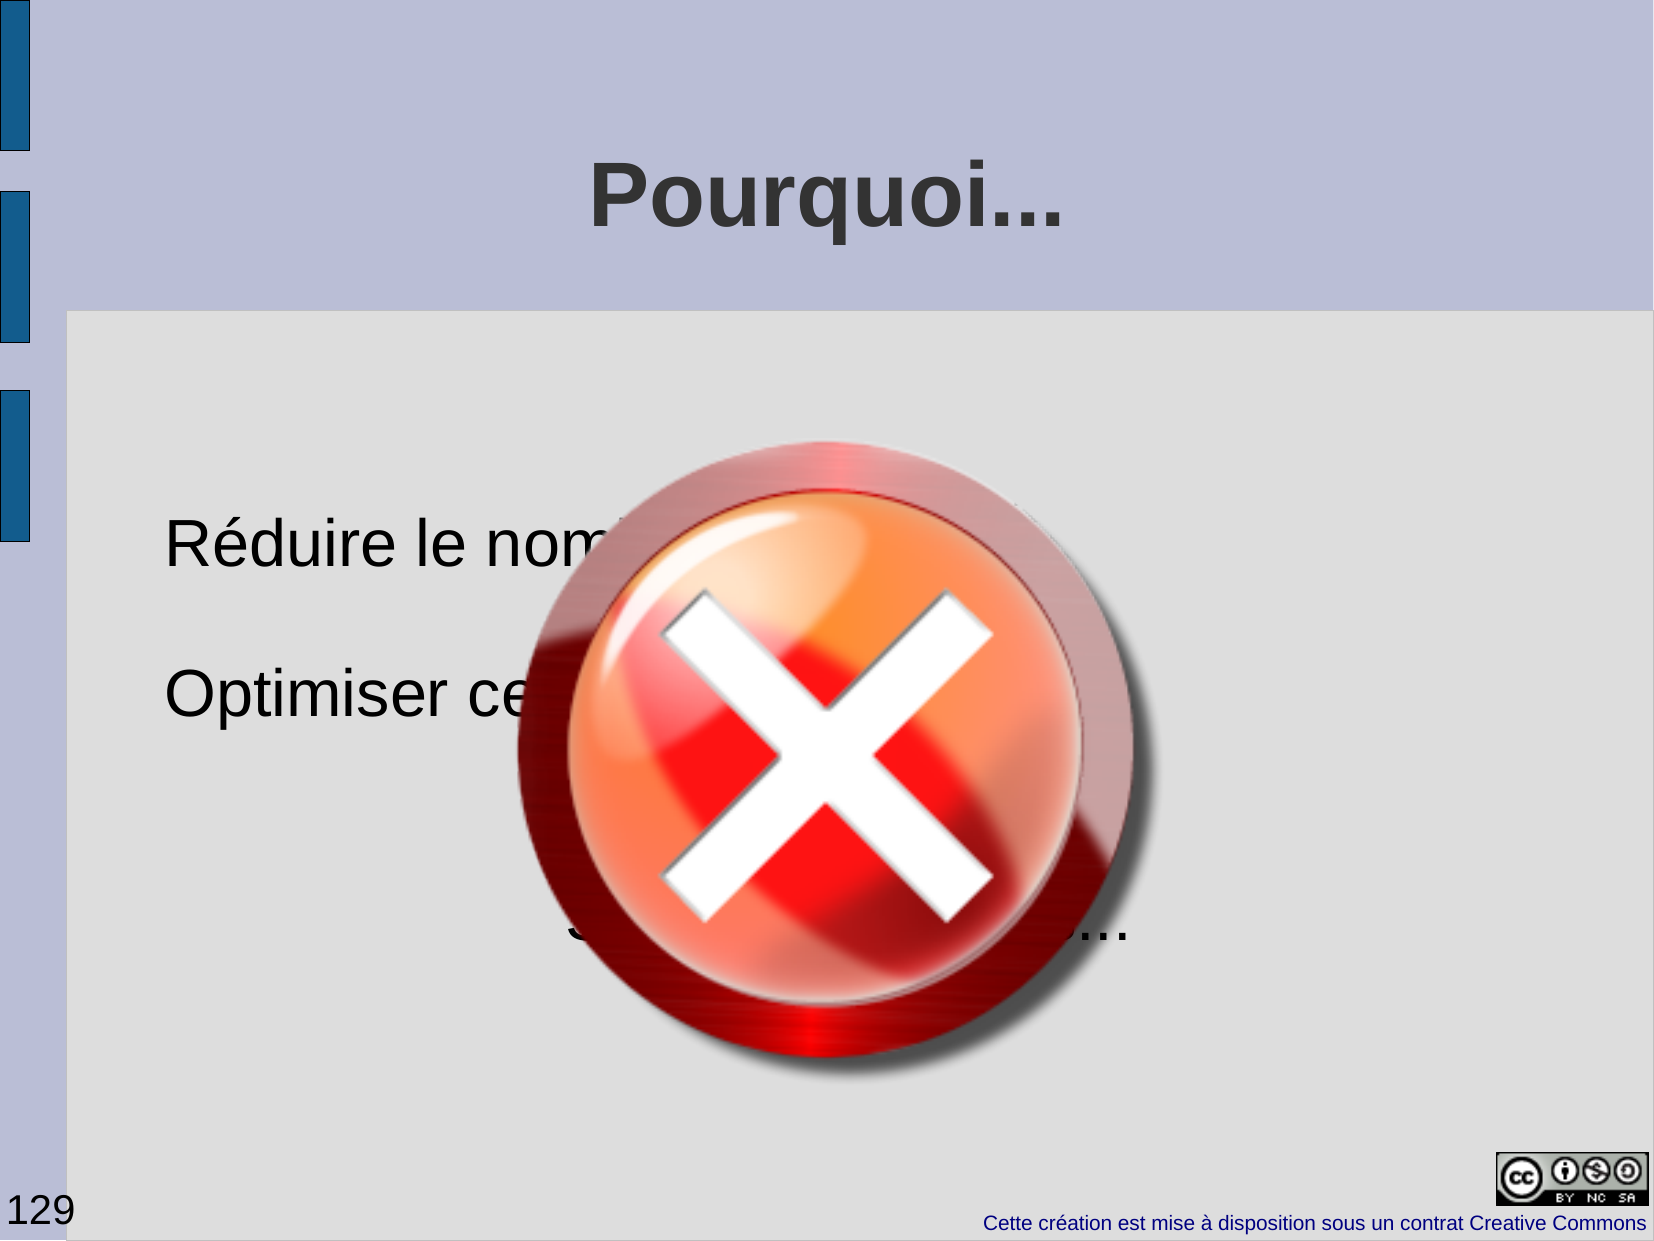

# Pourquoi...
Réduire le nombre d'outils
Optimiser ces outils
Sinon tout gâchis...